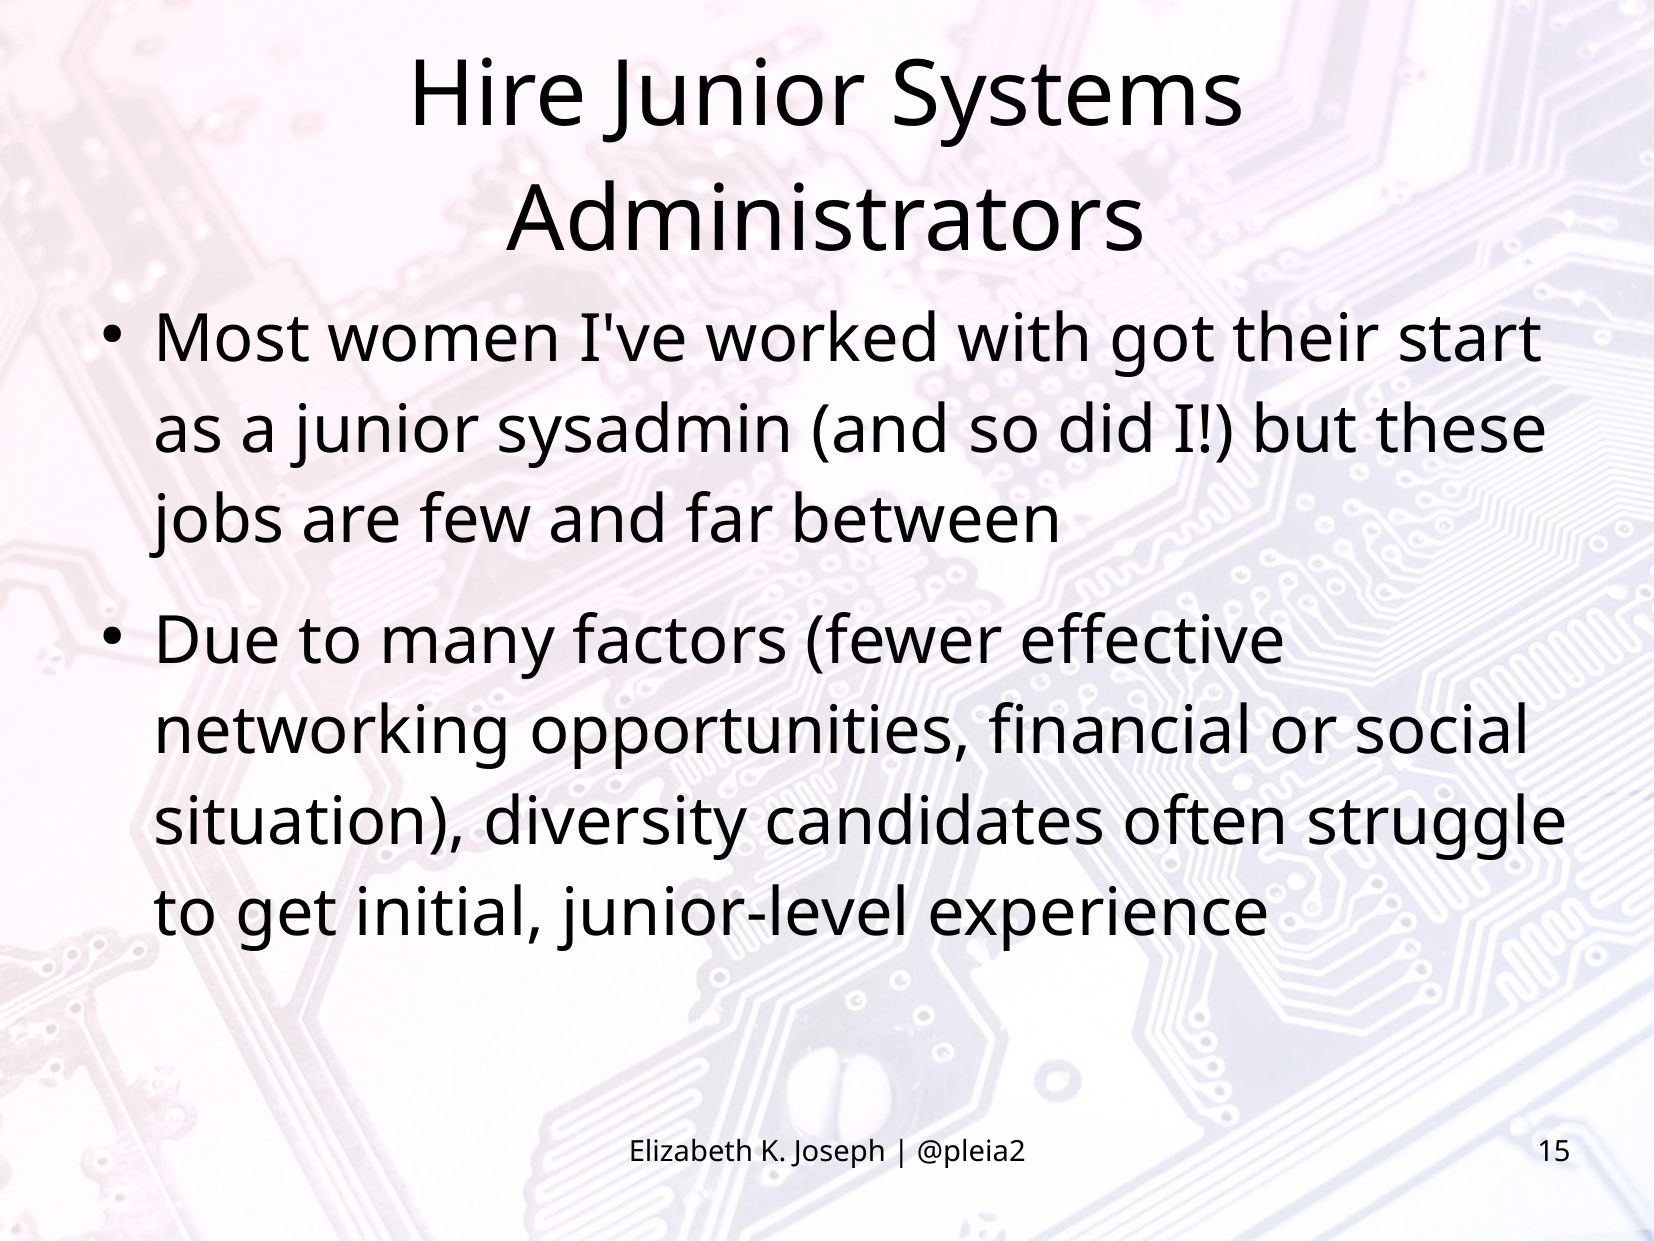

# Hire Junior Systems Administrators
Most women I've worked with got their start as a junior sysadmin (and so did I!) but these jobs are few and far between
Due to many factors (fewer effective networking opportunities, financial or social situation), diversity candidates often struggle to get initial, junior-level experience
Elizabeth K. Joseph | @pleia2
15